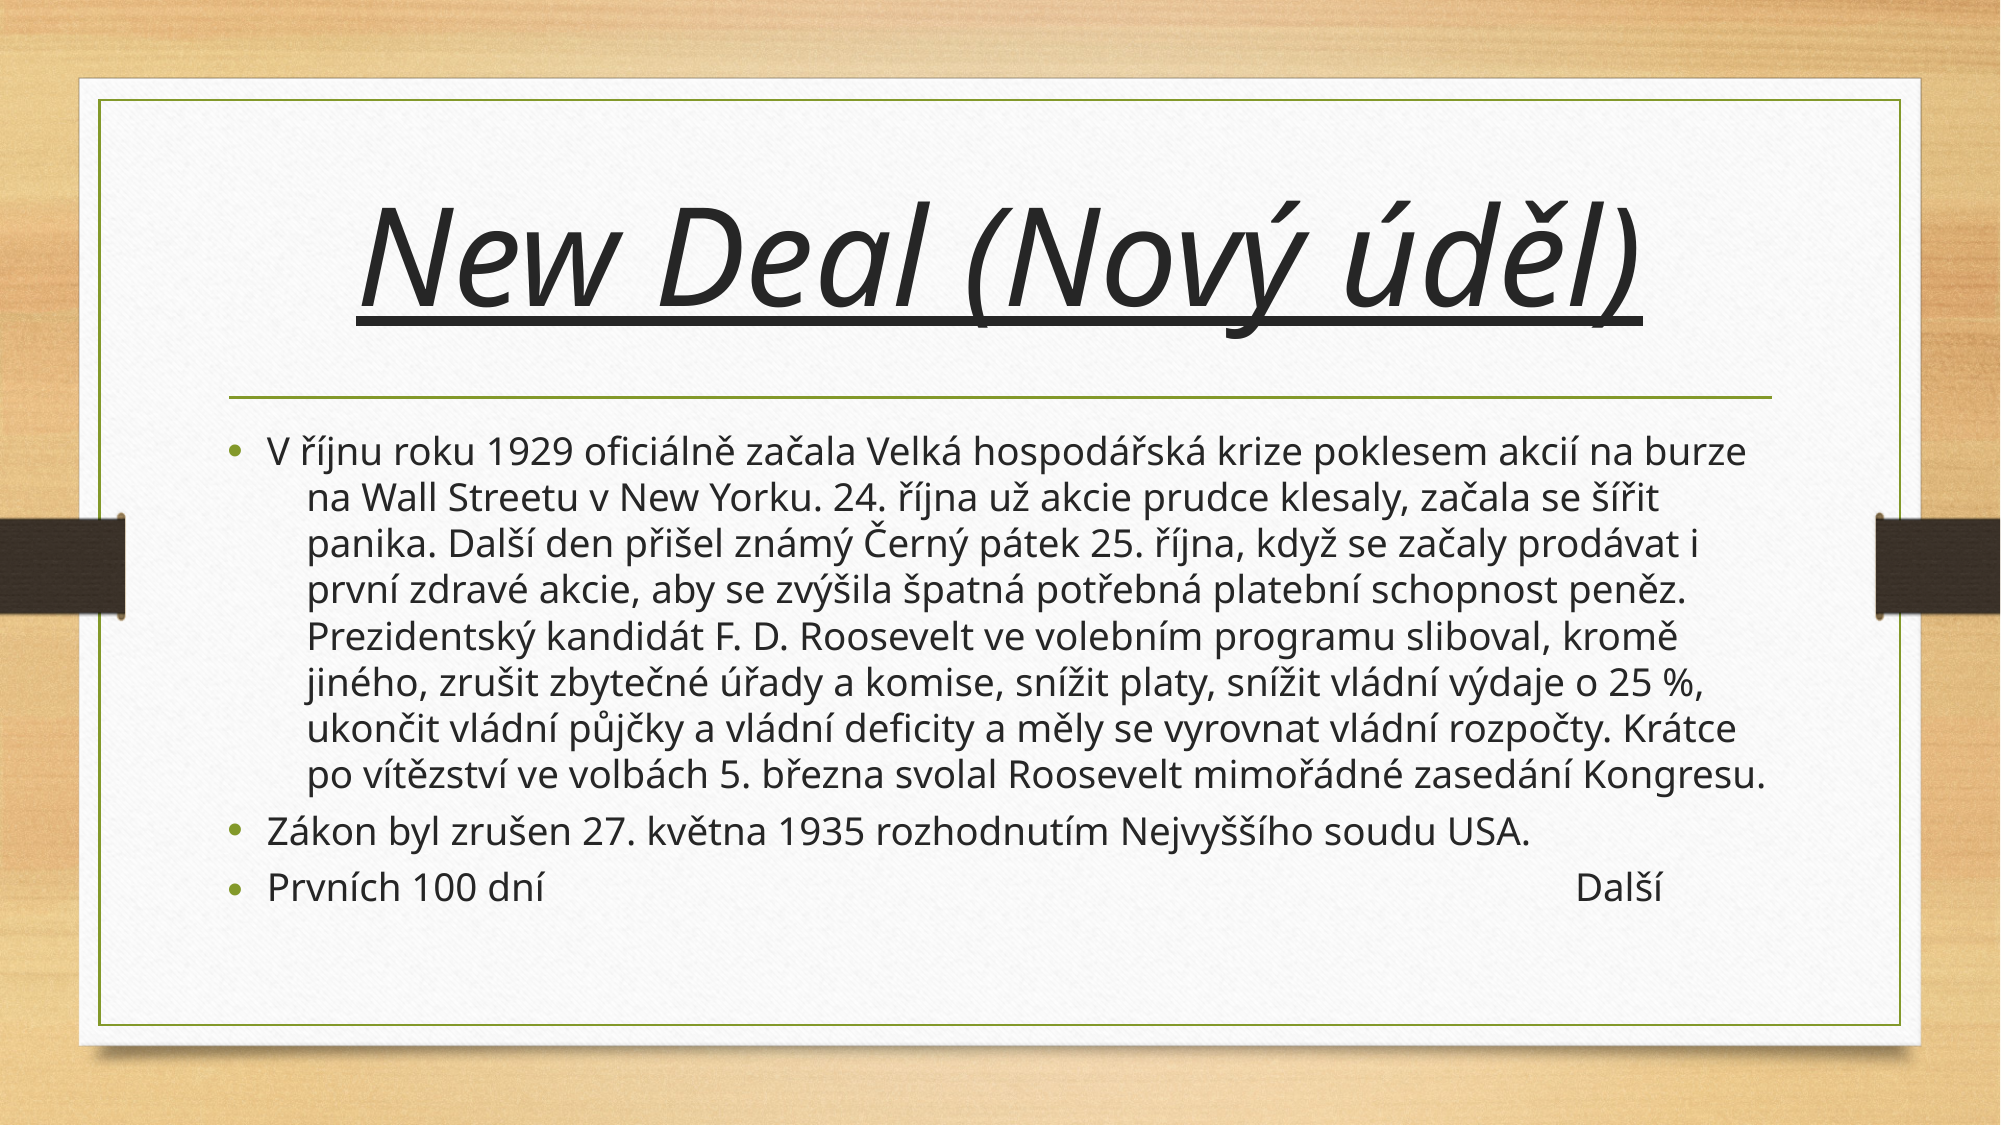

# New Deal (Nový úděl)
V říjnu roku 1929 oficiálně začala Velká hospodářská krize poklesem akcií na burze na Wall Streetu v New Yorku. 24. října už akcie prudce klesaly, začala se šířit panika. Další den přišel známý Černý pátek 25. října, když se začaly prodávat i první zdravé akcie, aby se zvýšila špatná potřebná platební schopnost peněz. Prezidentský kandidát F. D. Roosevelt ve volebním programu sliboval, kromě jiného, zrušit zbytečné úřady a komise, snížit platy, snížit vládní výdaje o 25 %, ukončit vládní půjčky a vládní deficity a měly se vyrovnat vládní rozpočty. Krátce po vítězství ve volbách 5. března svolal Roosevelt mimořádné zasedání Kongresu.
Zákon byl zrušen 27. května 1935 rozhodnutím Nejvyššího soudu USA.
Prvních 100 dní Další